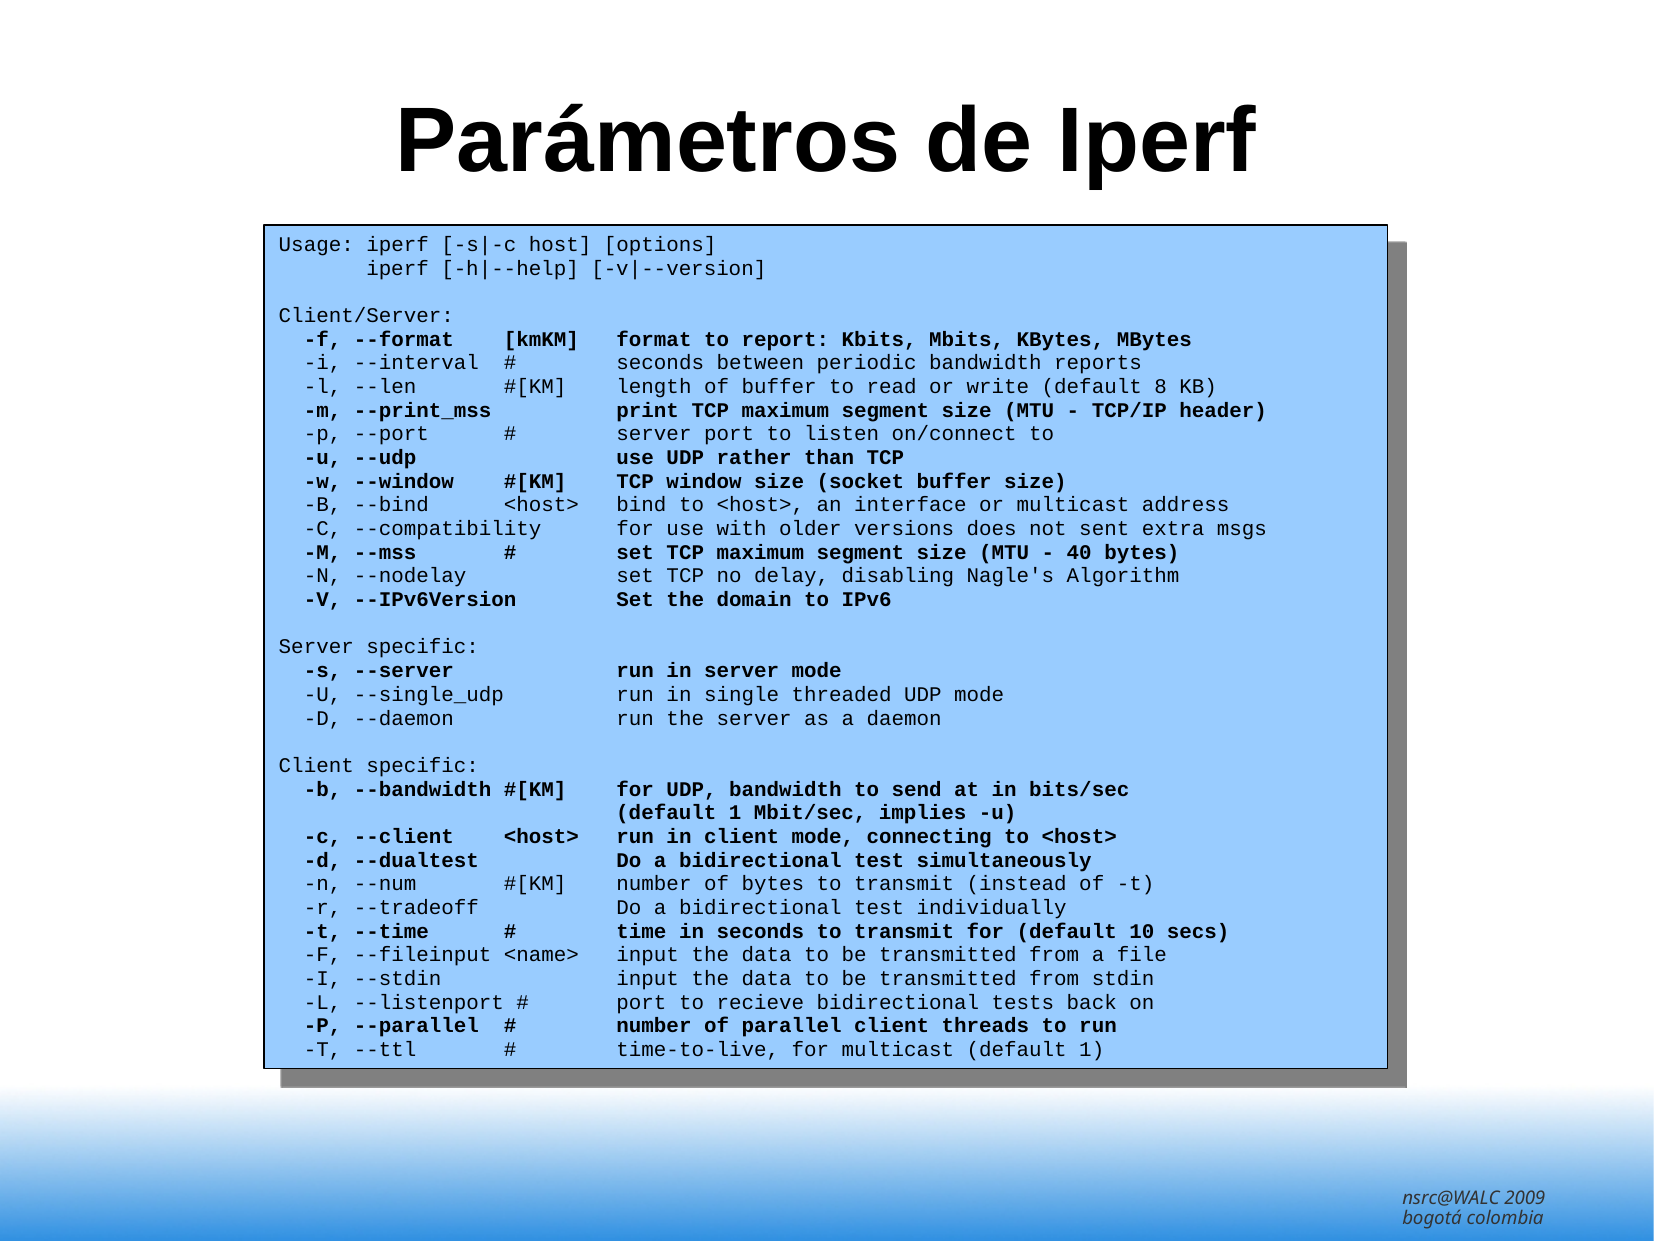

# Parámetros de Iperf
Usage: iperf [-s|-c host] [options]
 iperf [-h|--help] [-v|--version]
Client/Server:
 -f, --format [kmKM] format to report: Kbits, Mbits, KBytes, MBytes
 -i, --interval # seconds between periodic bandwidth reports
 -l, --len #[KM] length of buffer to read or write (default 8 KB)‏
 -m, --print_mss print TCP maximum segment size (MTU - TCP/IP header)‏
 -p, --port # server port to listen on/connect to
 -u, --udp use UDP rather than TCP
 -w, --window #[KM] TCP window size (socket buffer size)‏
 -B, --bind <host> bind to <host>, an interface or multicast address
 -C, --compatibility for use with older versions does not sent extra msgs
 -M, --mss # set TCP maximum segment size (MTU - 40 bytes)‏
 -N, --nodelay set TCP no delay, disabling Nagle's Algorithm
 -V, --IPv6Version Set the domain to IPv6
Server specific:
 -s, --server run in server mode
 -U, --single_udp run in single threaded UDP mode
 -D, --daemon run the server as a daemon
Client specific:
 -b, --bandwidth #[KM] for UDP, bandwidth to send at in bits/sec
 (default 1 Mbit/sec, implies -u)‏
 -c, --client <host> run in client mode, connecting to <host>
 -d, --dualtest Do a bidirectional test simultaneously
 -n, --num #[KM] number of bytes to transmit (instead of -t)‏
 -r, --tradeoff Do a bidirectional test individually
 -t, --time # time in seconds to transmit for (default 10 secs)‏
 -F, --fileinput <name> input the data to be transmitted from a file
 -I, --stdin input the data to be transmitted from stdin
 -L, --listenport # port to recieve bidirectional tests back on
 -P, --parallel # number of parallel client threads to run
 -T, --ttl # time-to-live, for multicast (default 1)‏